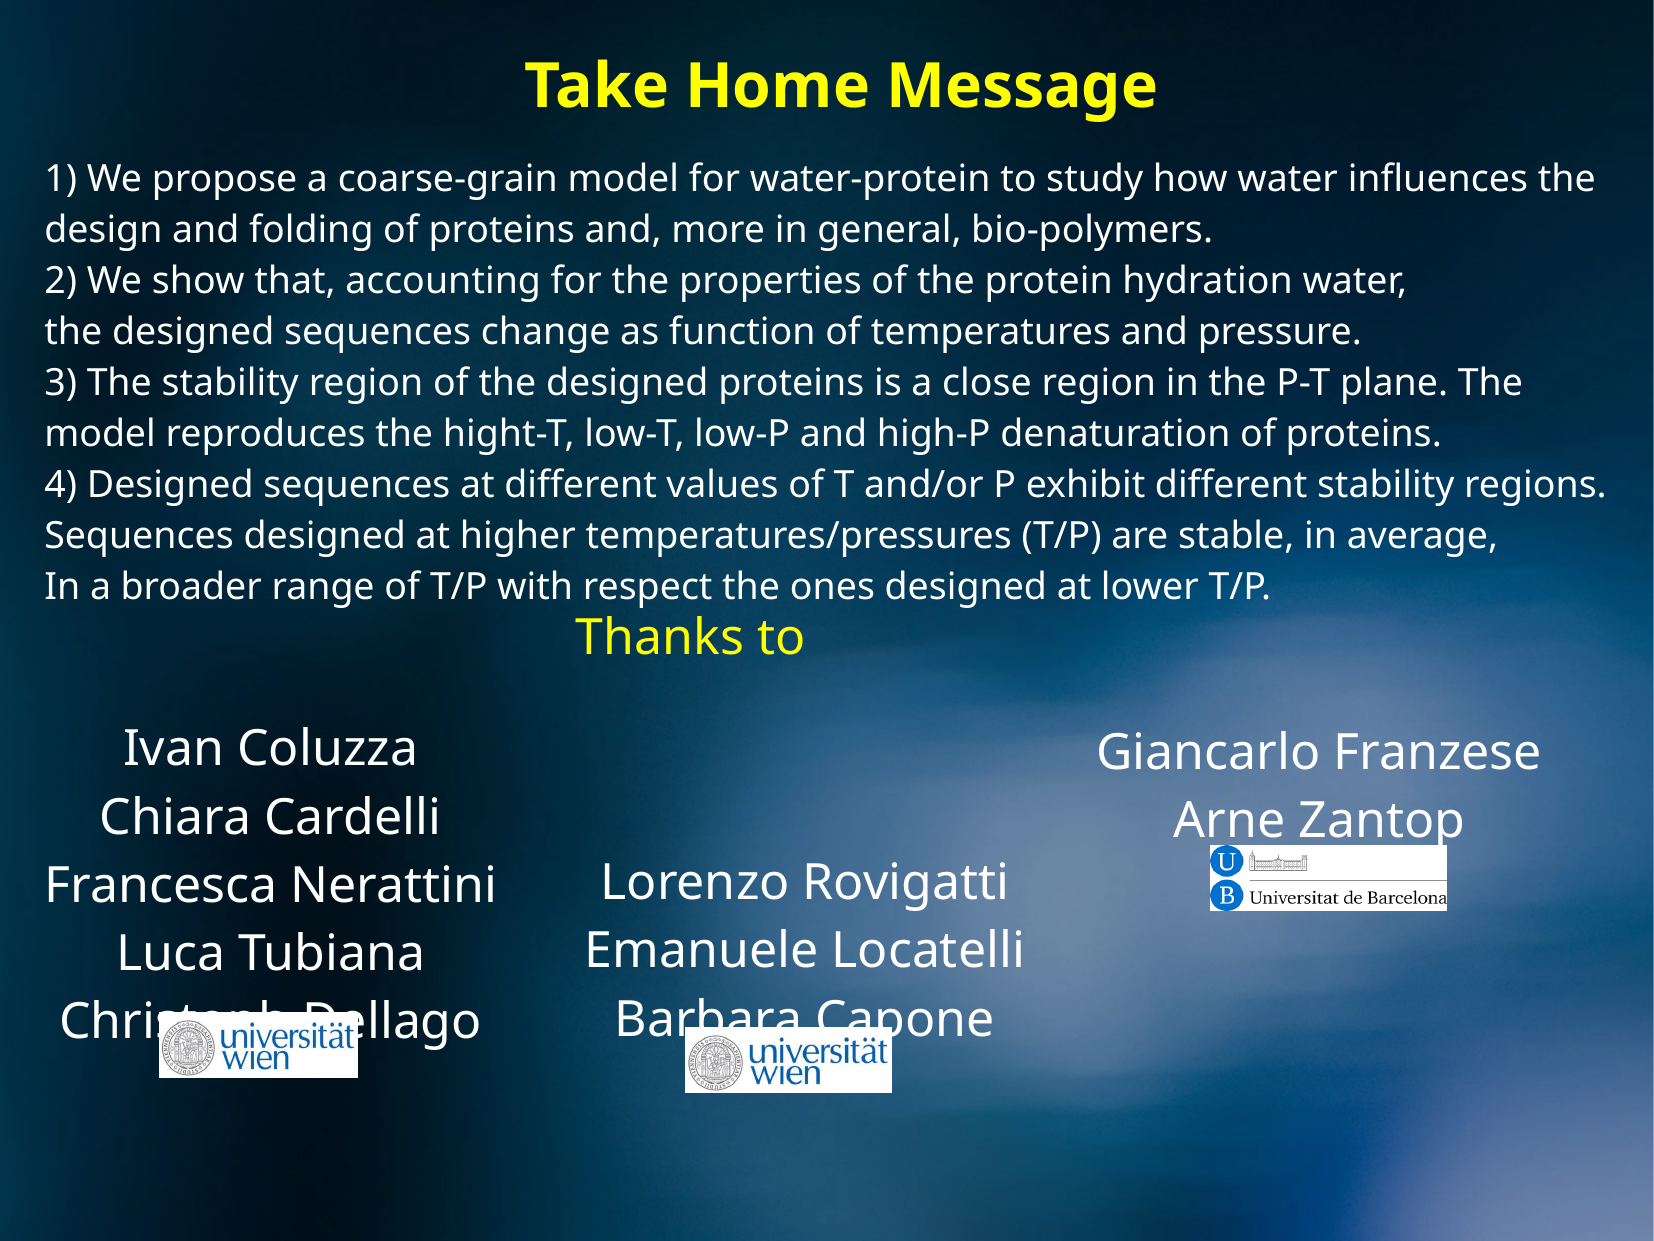

Take Home Message
1) We propose a coarse-grain model for water-protein to study how water influences the
design and folding of proteins and, more in general, bio-polymers.
2) We show that, accounting for the properties of the protein hydration water,
the designed sequences change as function of temperatures and pressure.
3) The stability region of the designed proteins is a close region in the P-T plane. The
model reproduces the hight-T, low-T, low-P and high-P denaturation of proteins.
4) Designed sequences at different values of T and/or P exhibit different stability regions.
Sequences designed at higher temperatures/pressures (T/P) are stable, in average,
In a broader range of T/P with respect the ones designed at lower T/P.
Thanks to
Ivan Coluzza
Chiara Cardelli
Francesca Nerattini
Luca Tubiana
Christoph Dellago
Giancarlo Franzese
Arne Zantop
Lorenzo Rovigatti
Emanuele Locatelli
Barbara Capone